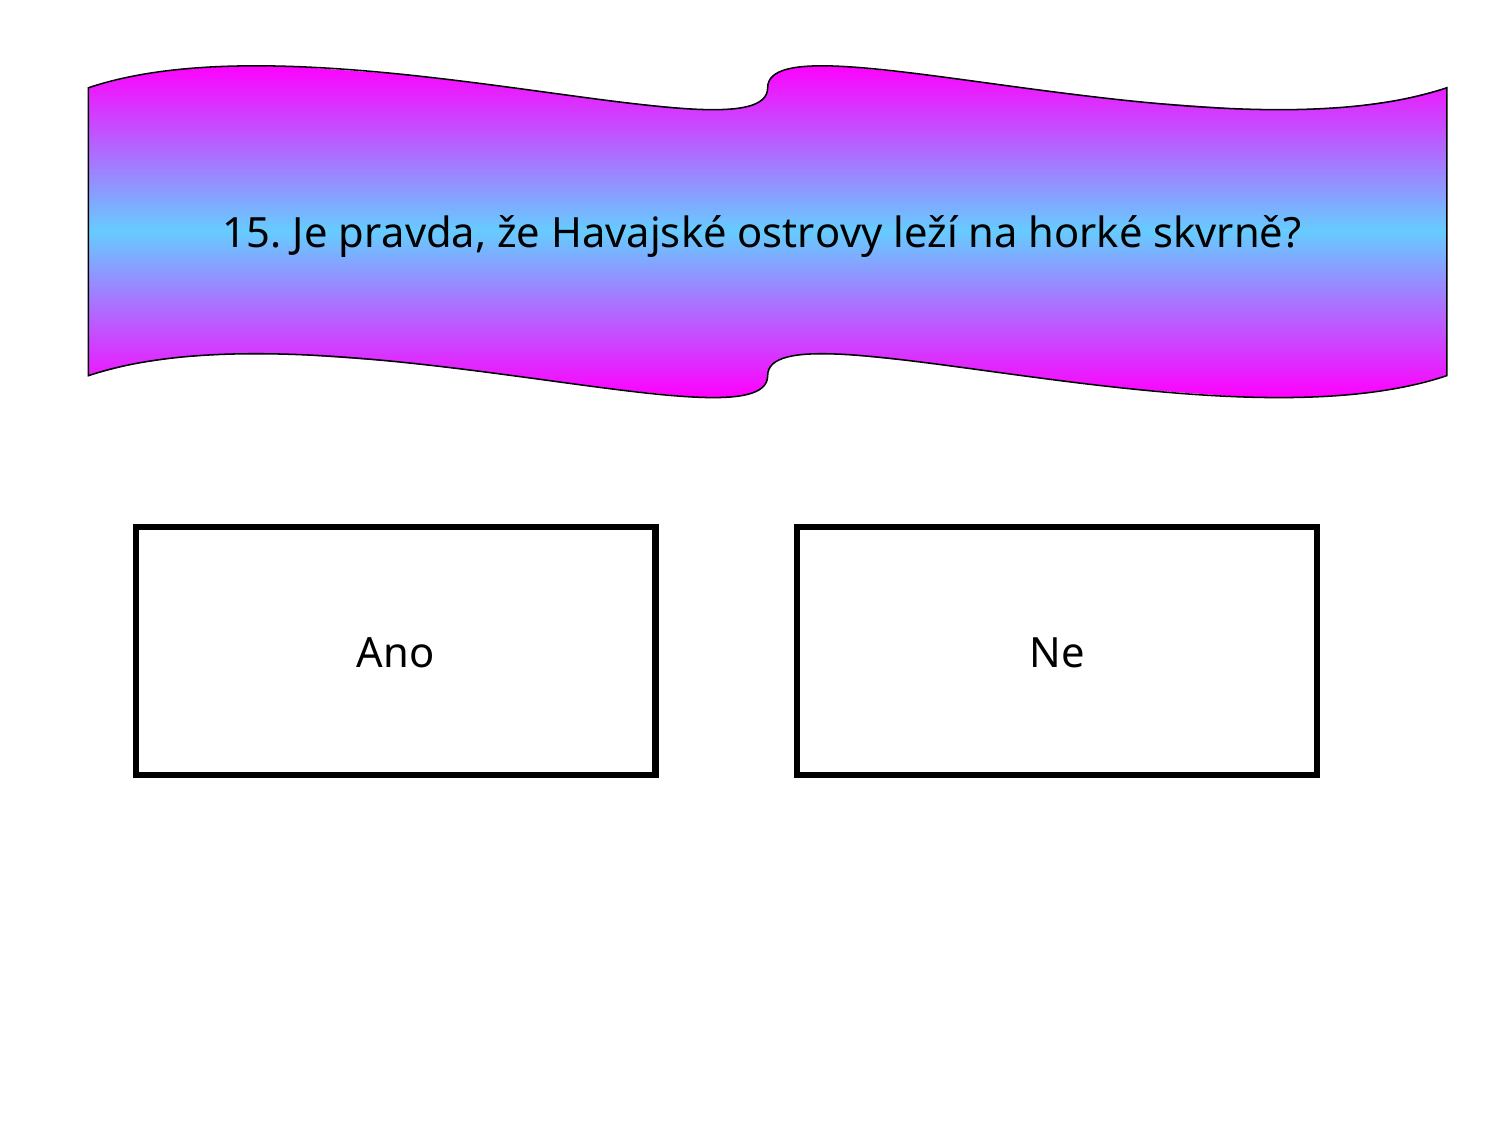

15. Je pravda, že Havajské ostrovy leží na horké skvrně?
Ano
Ne